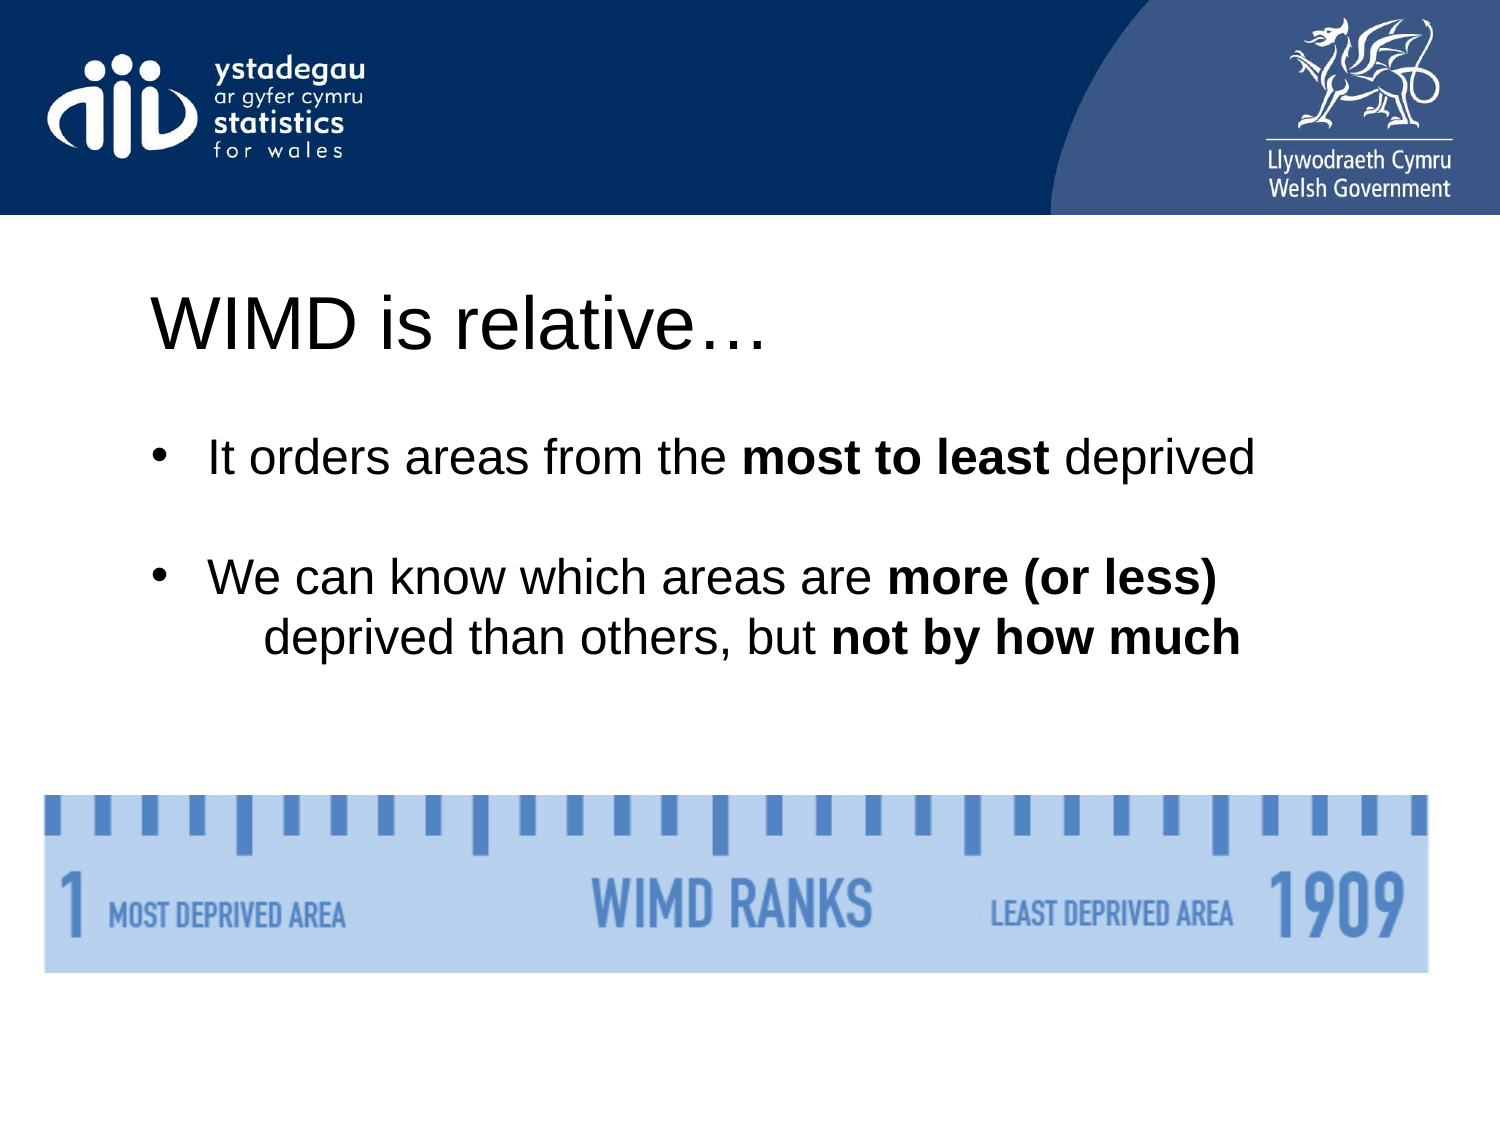

WIMD is relative…
It orders areas from the most to least deprived
We can know which areas are more (or less) deprived than others, but not by how much